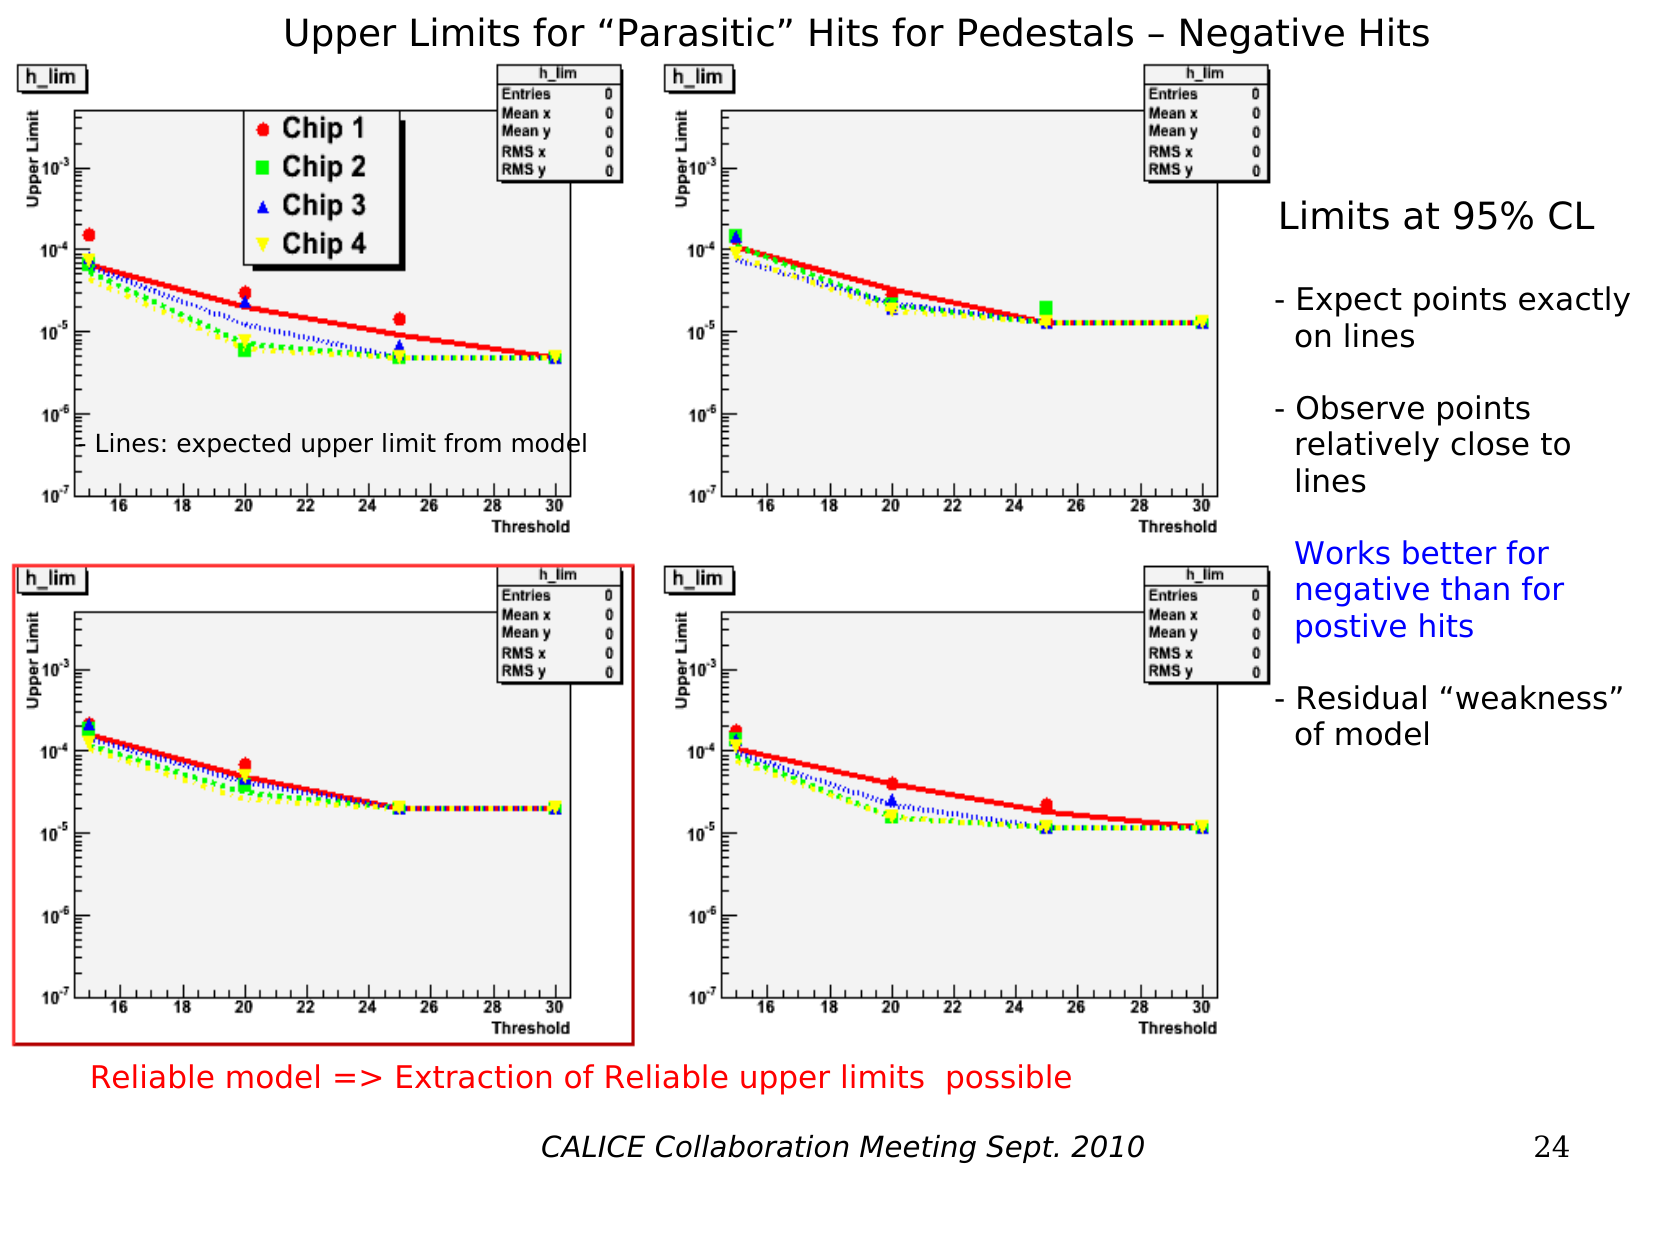

Upper Limits for “Parasitic” Hits for Pedestals – Negative Hits
Limits at 95% CL
- Expect points exactly
 on lines
- Observe points
 relatively close to
 lines
 Works better for
 negative than for
 postive hits
- Residual “weakness”
 of model
- Lines: expected upper limit from model
Reliable model => Extraction of Reliable upper limits possible
24